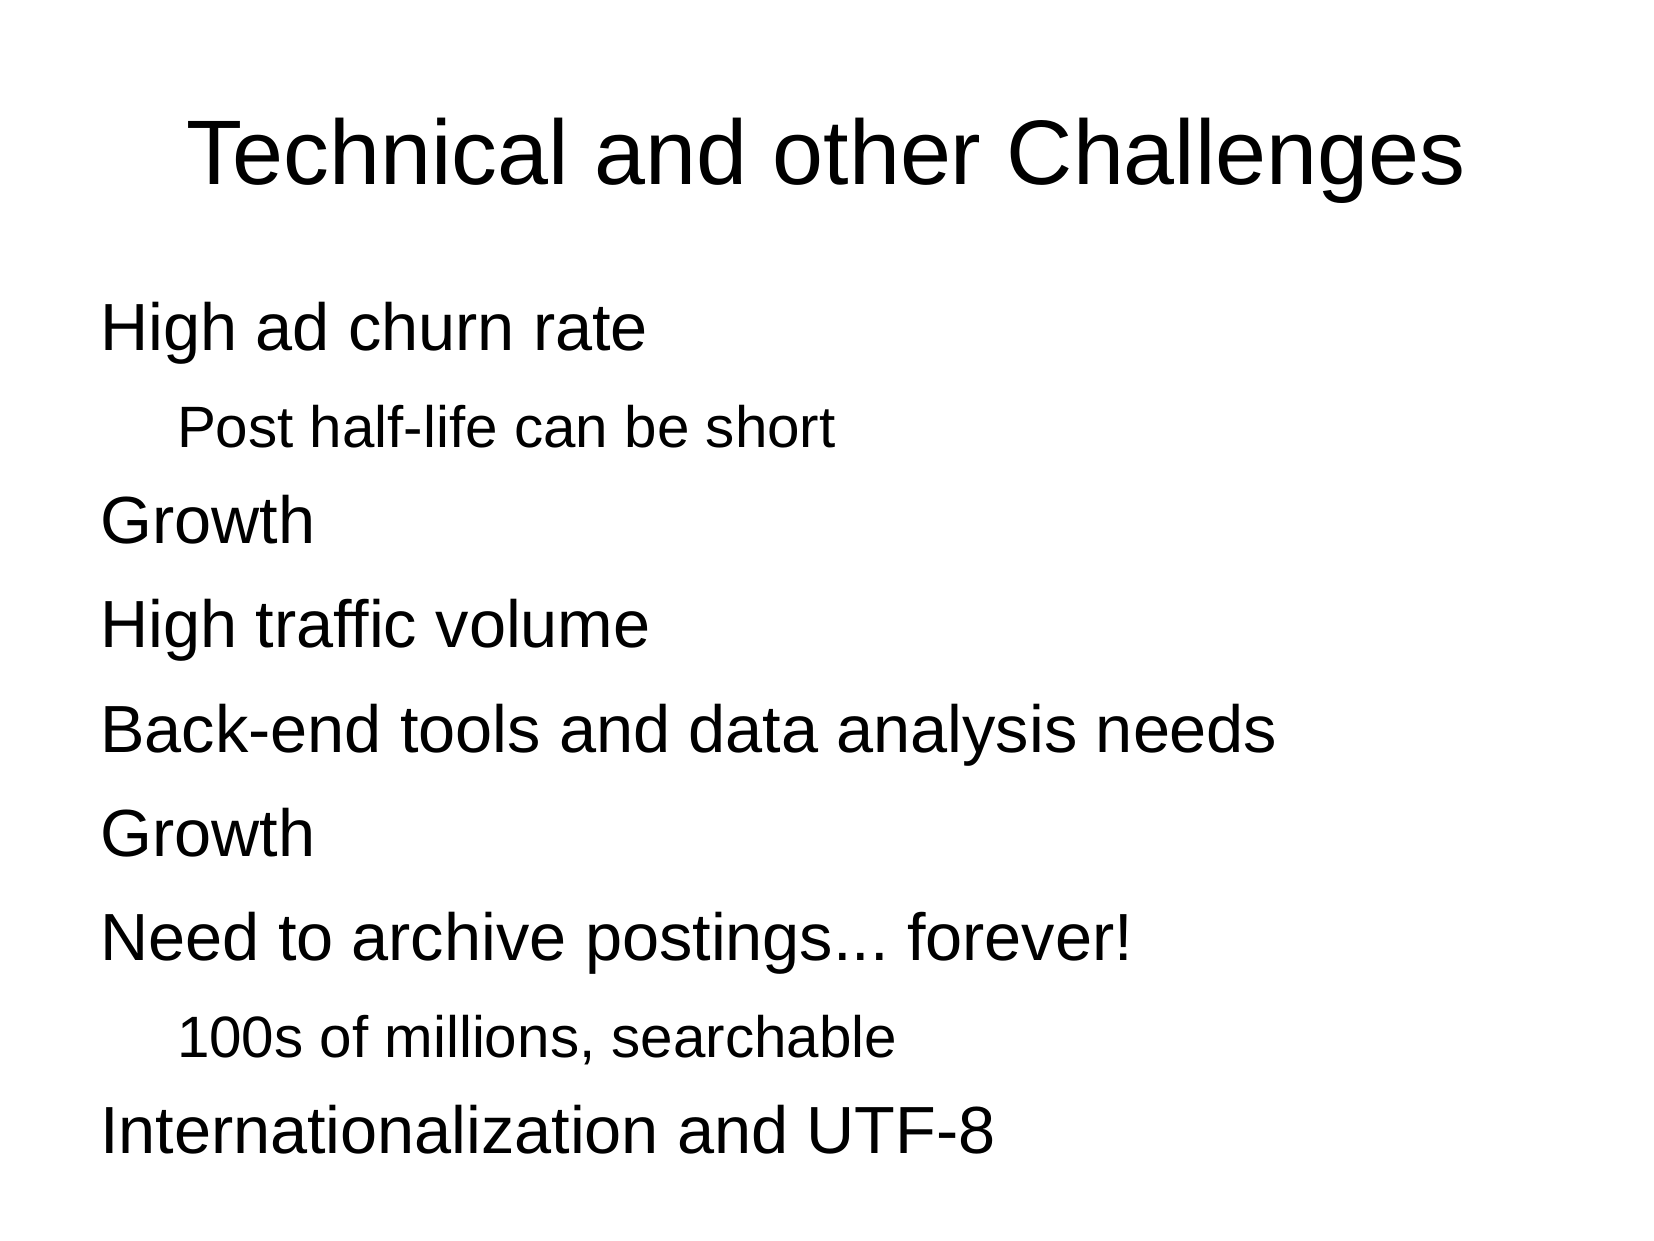

# Technical and other Challenges
High ad churn rate
Post half-life can be short
Growth
High traffic volume
Back-end tools and data analysis needs
Growth
Need to archive postings... forever!
100s of millions, searchable
Internationalization and UTF-8